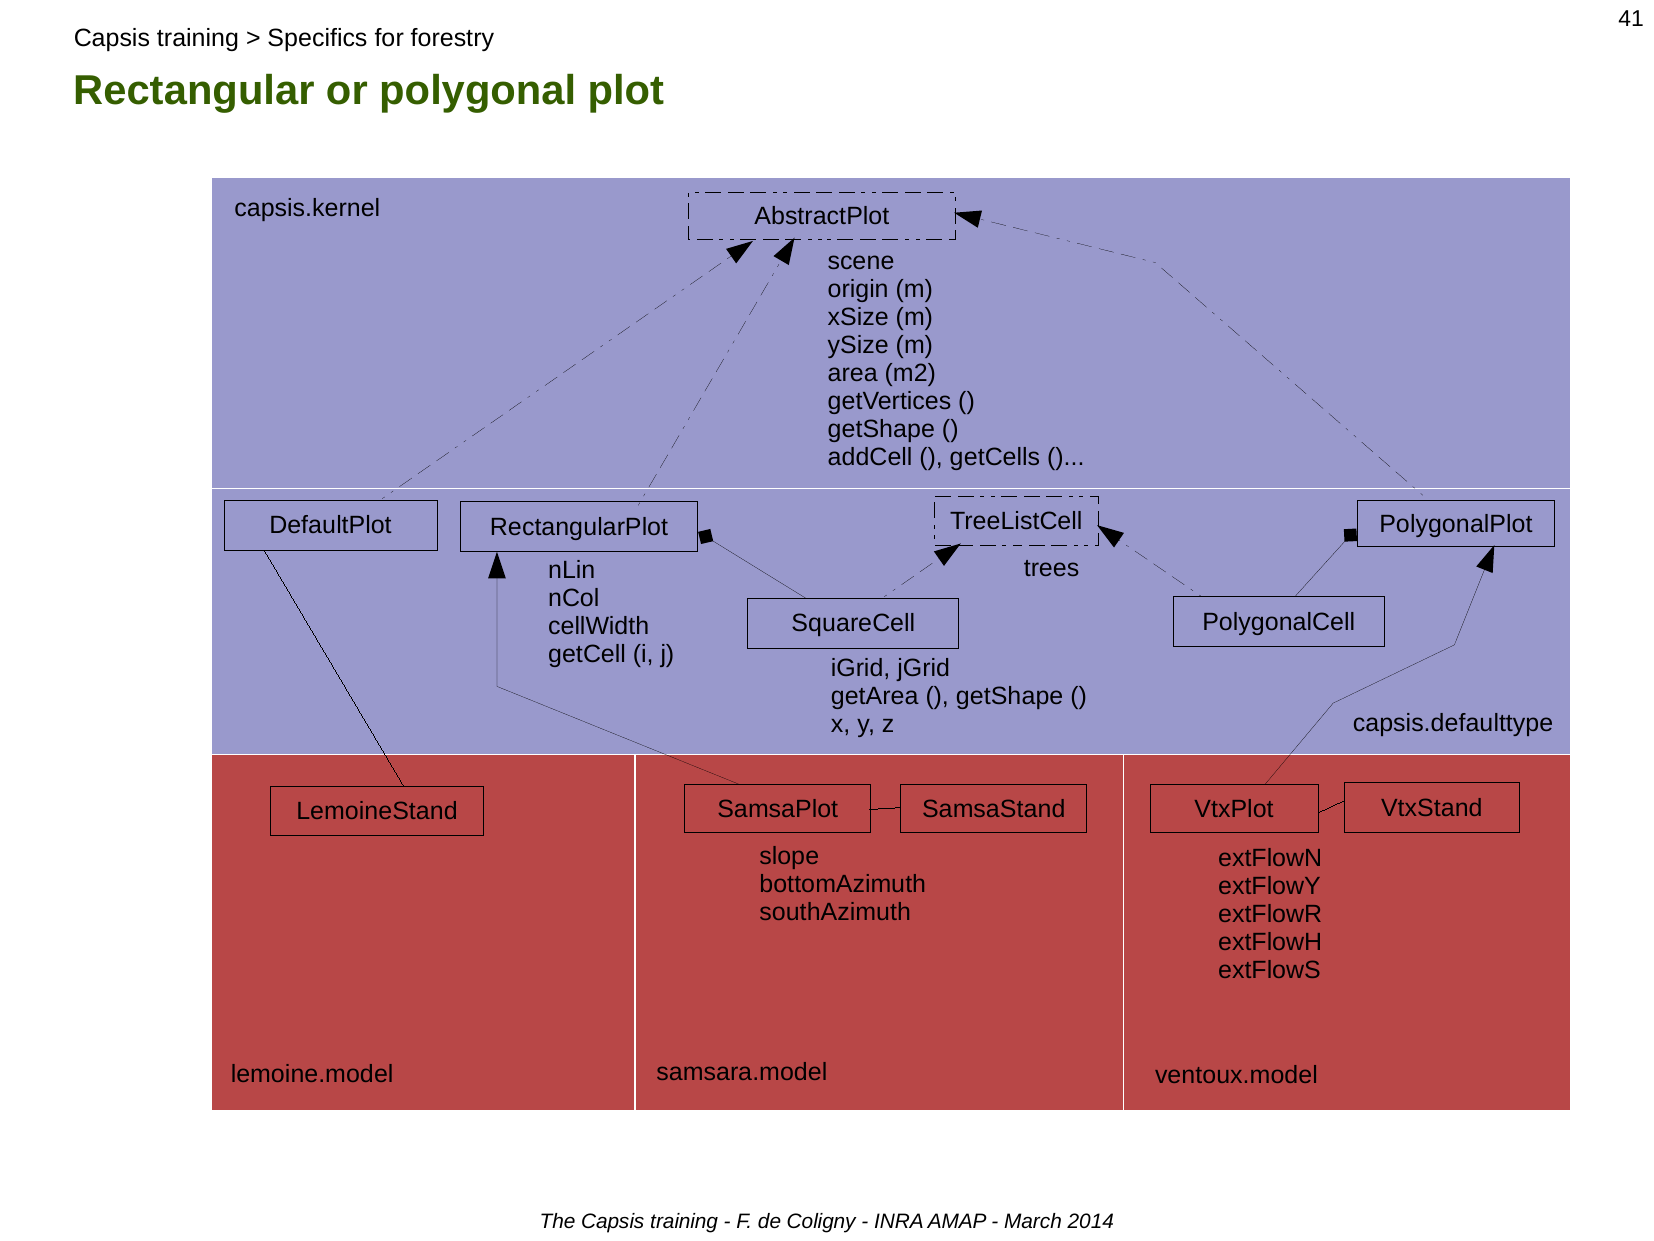

41
Capsis training > Specifics for forestry
Rectangular or polygonal plot
capsis.kernel
AbstractPlot
scene
origin (m)
xSize (m)
ySize (m)
area (m2)
getVertices ()
getShape ()
addCell (), getCells ()...
TreeListCell
PolygonalPlot
DefaultPlot
RectangularPlot
trees
nLin
nCol
cellWidth
getCell (i, j)
PolygonalCell
SquareCell
iGrid, jGrid
getArea (), getShape ()
x, y, z
capsis.defaulttype
VtxStand
SamsaPlot
SamsaStand
VtxPlot
LemoineStand
slope
bottomAzimuth
southAzimuth
extFlowN
extFlowY
extFlowR
extFlowH
extFlowS
samsara.model
lemoine.model
ventoux.model
The Capsis training - F. de Coligny - INRA AMAP - March 2014